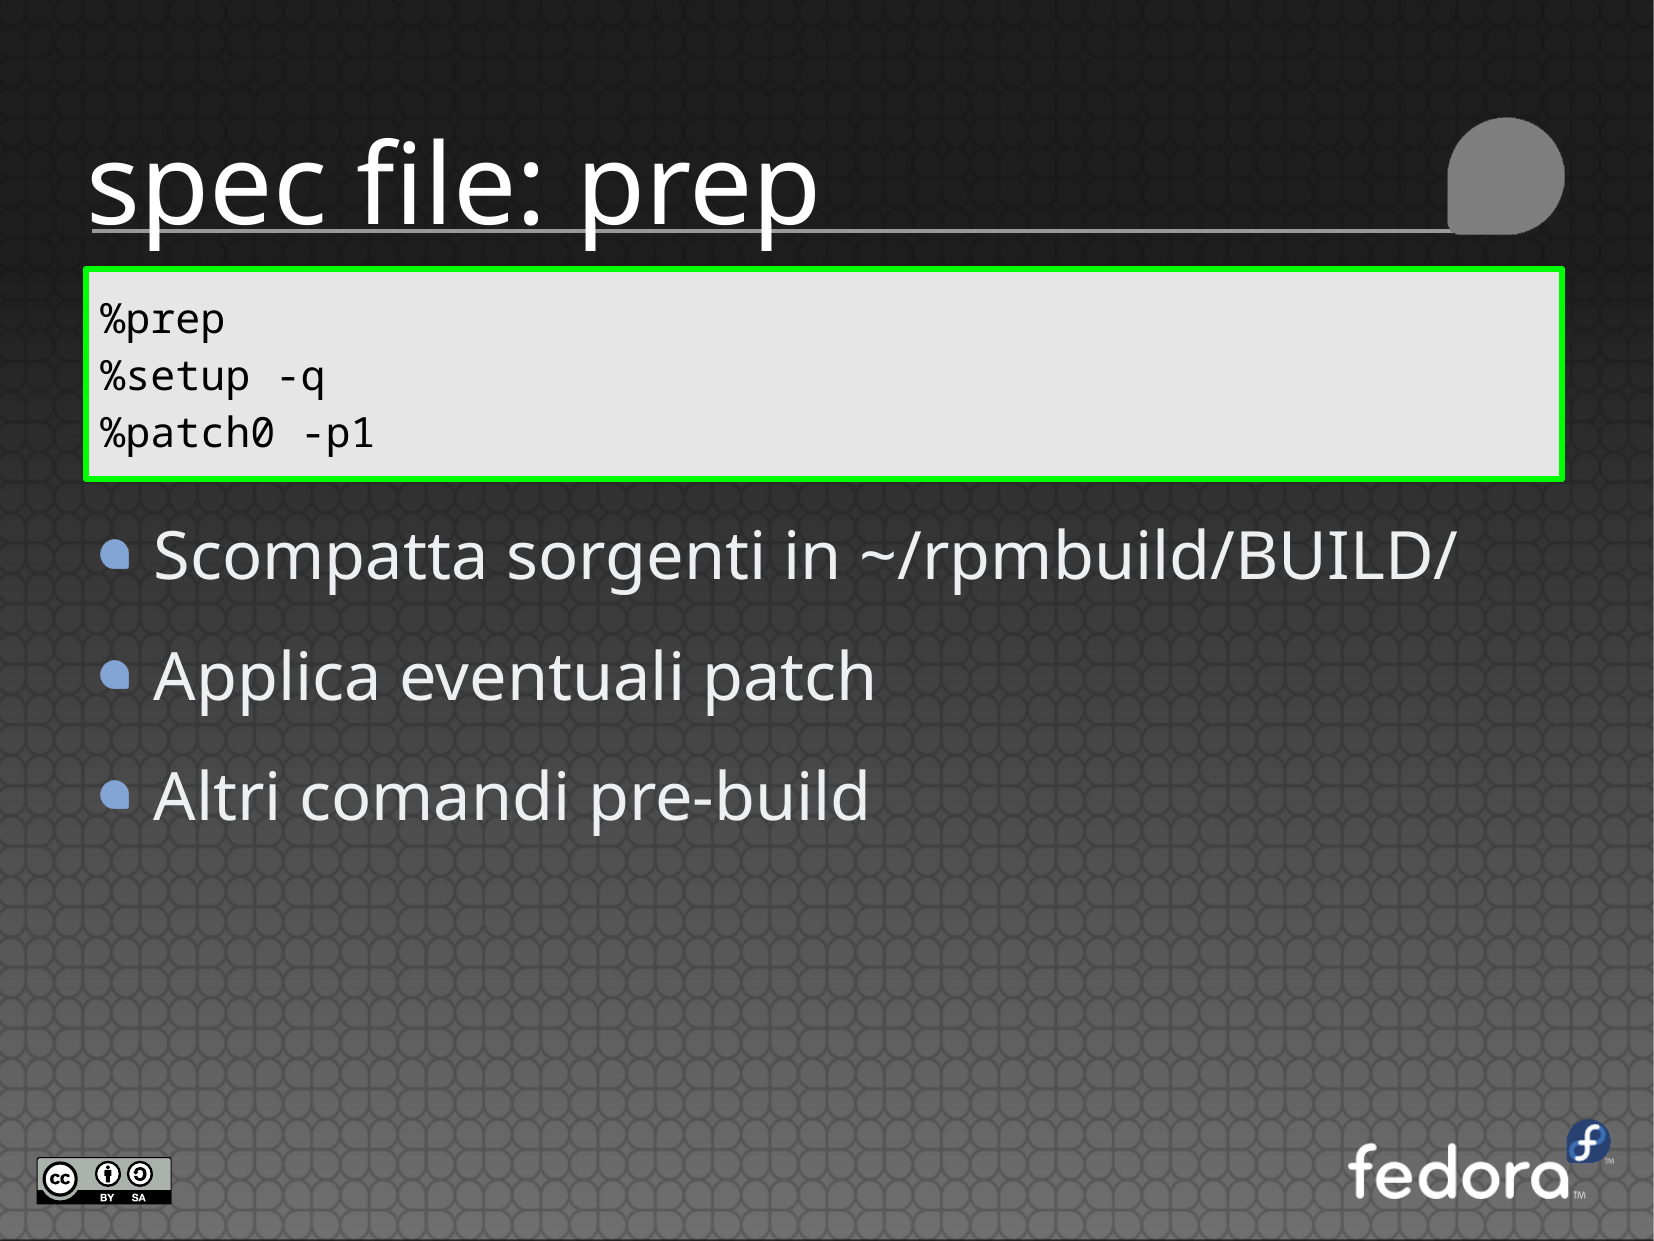

# spec file: prep
%prep
%setup -q
%patch0 -p1
Scompatta sorgenti in ~/rpmbuild/BUILD/
Applica eventuali patch
Altri comandi pre-build